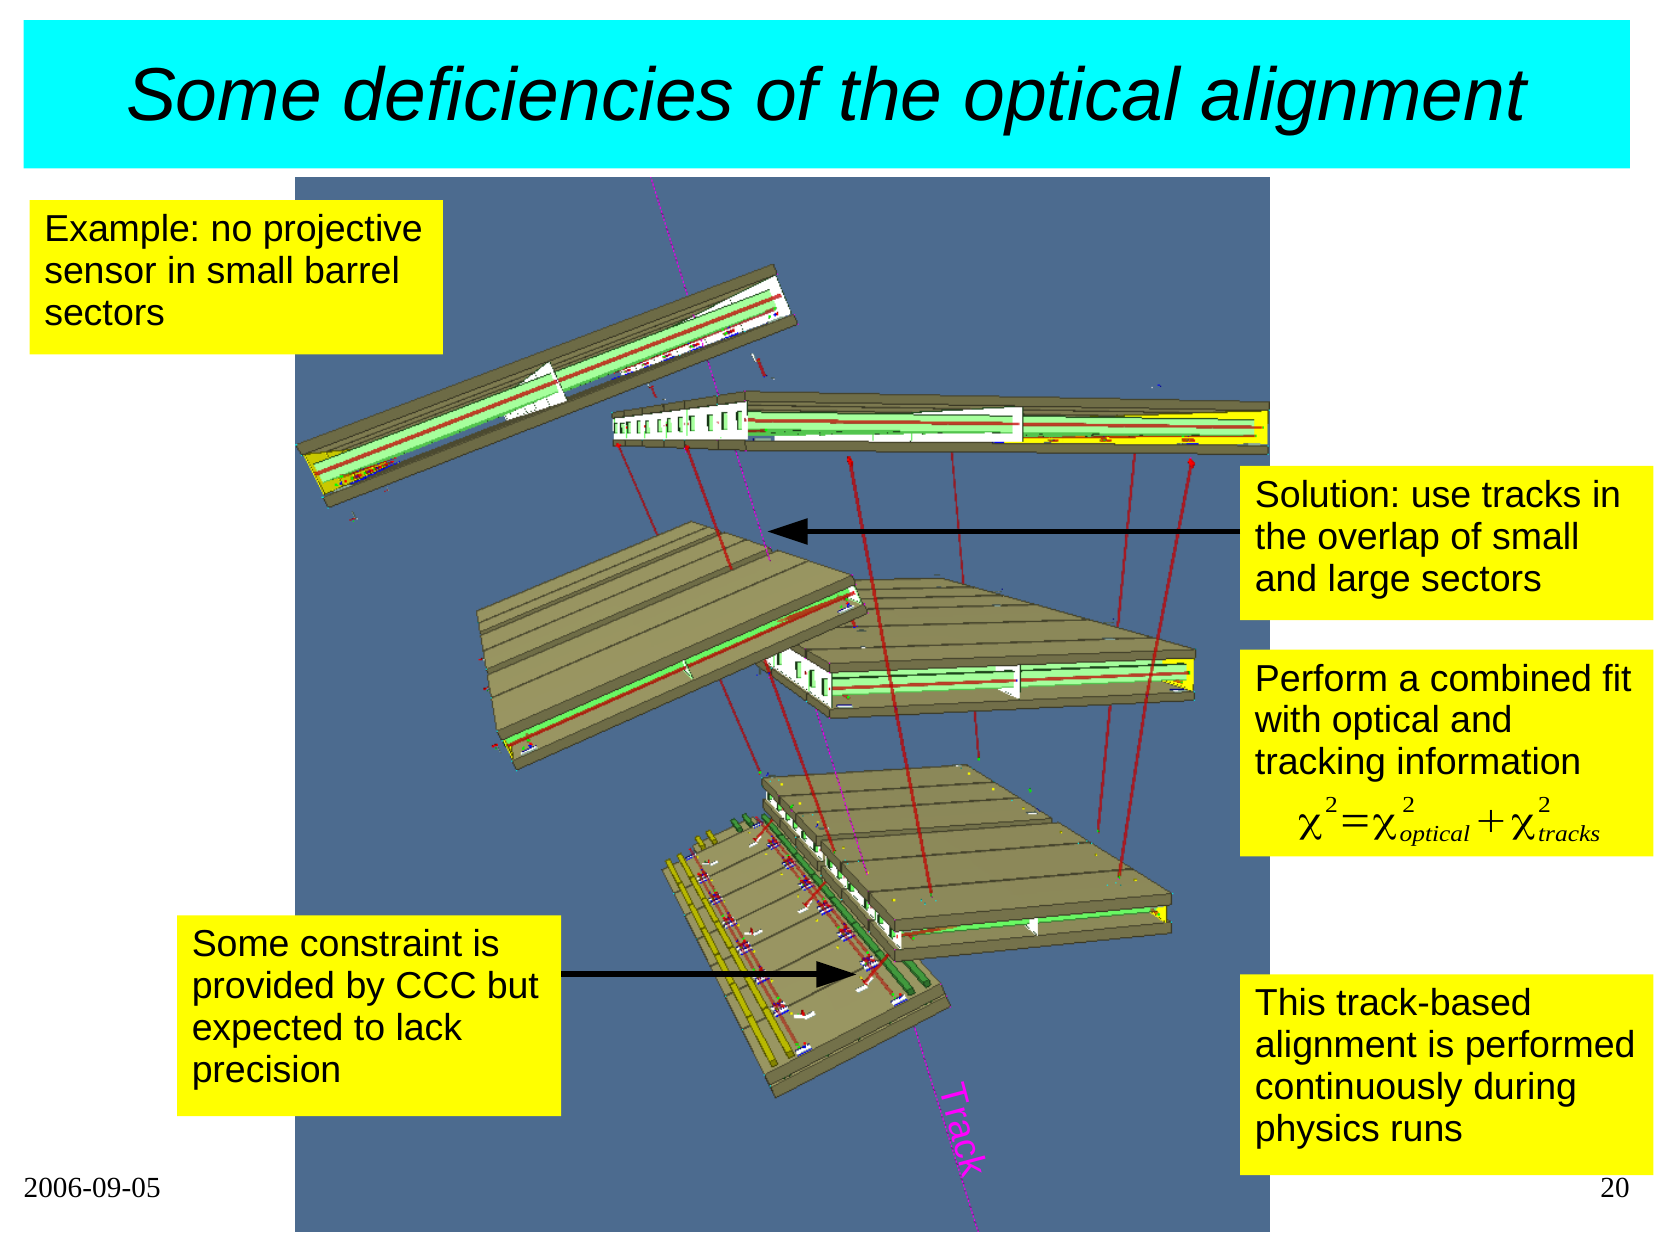

# Some deficiencies of the optical alignment
Example: no projective sensor in small barrel sectors
Solution: use tracks in the overlap of small and large sectors
Perform a combined fit with optical and tracking information
Some constraint is provided by CCC but expected to lack precision
This track-based alignment is performed continuously during physics runs
Track
2006-09-05
Pierre-François Giraud, LHC Detector Alignment Workshop
20